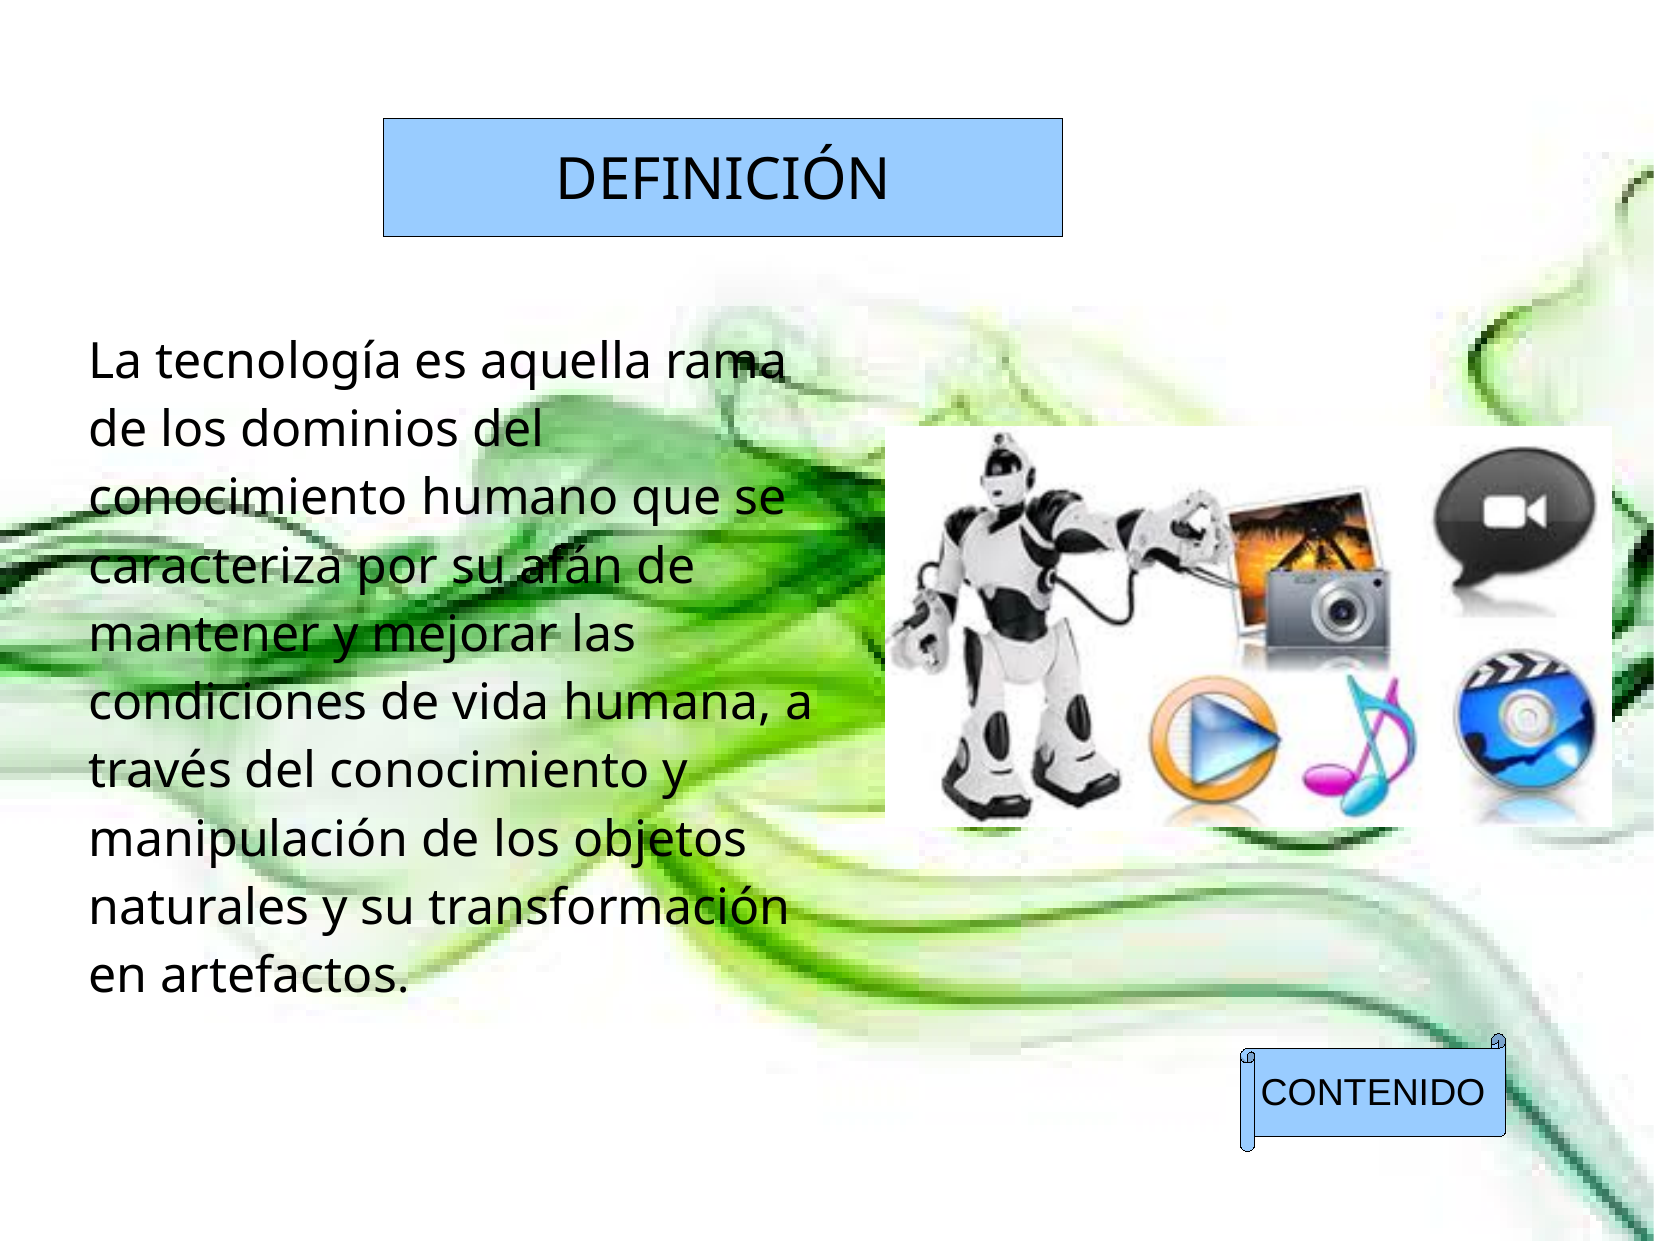

DEFINICIÓN
# La tecnología es aquella rama de los dominios del conocimiento humano que se caracteriza por su afán de mantener y mejorar las condiciones de vida humana, a través del conocimiento y manipulación de los objetos naturales y su transformación en artefactos.
CONTENIDO